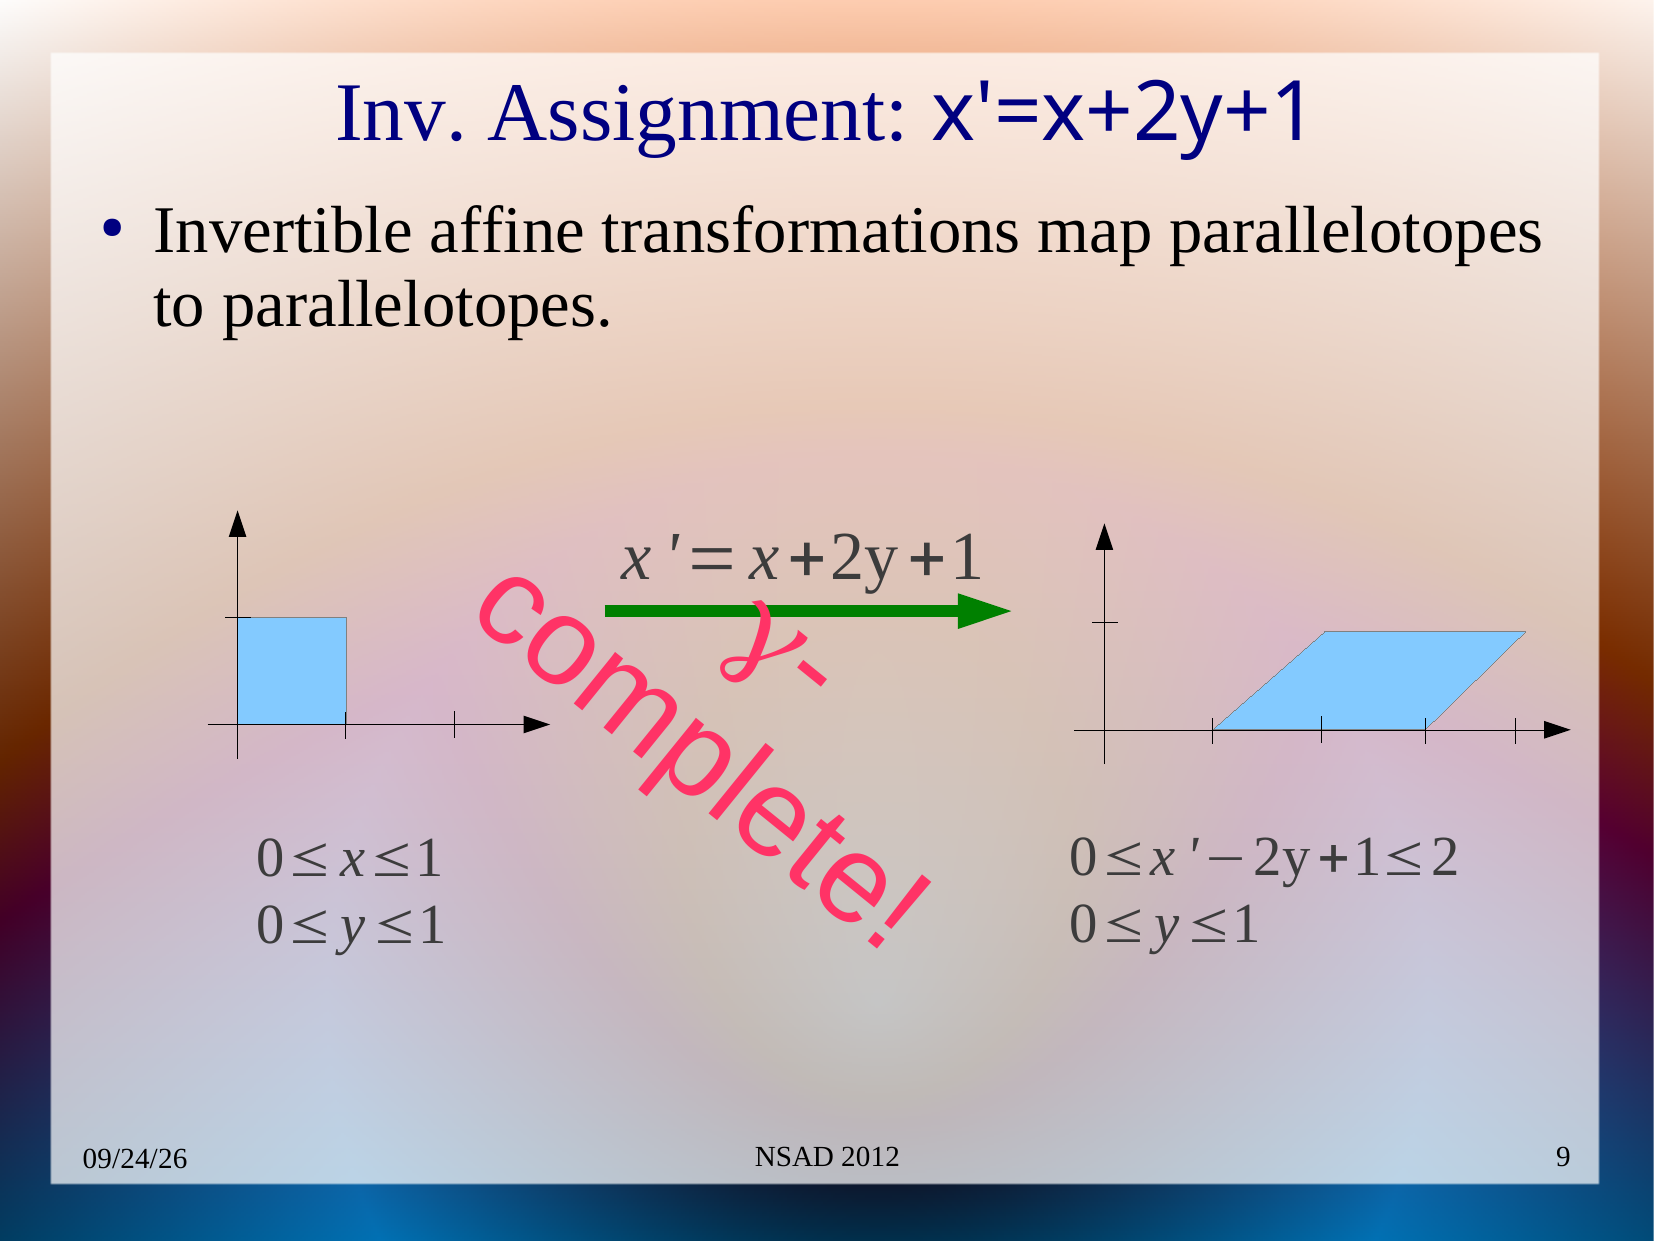

# Inv. Assignment: x'=x+2y+1
Invertible affine transformations map parallelotopes to parallelotopes.
g-complete!
NSAD 2012
9